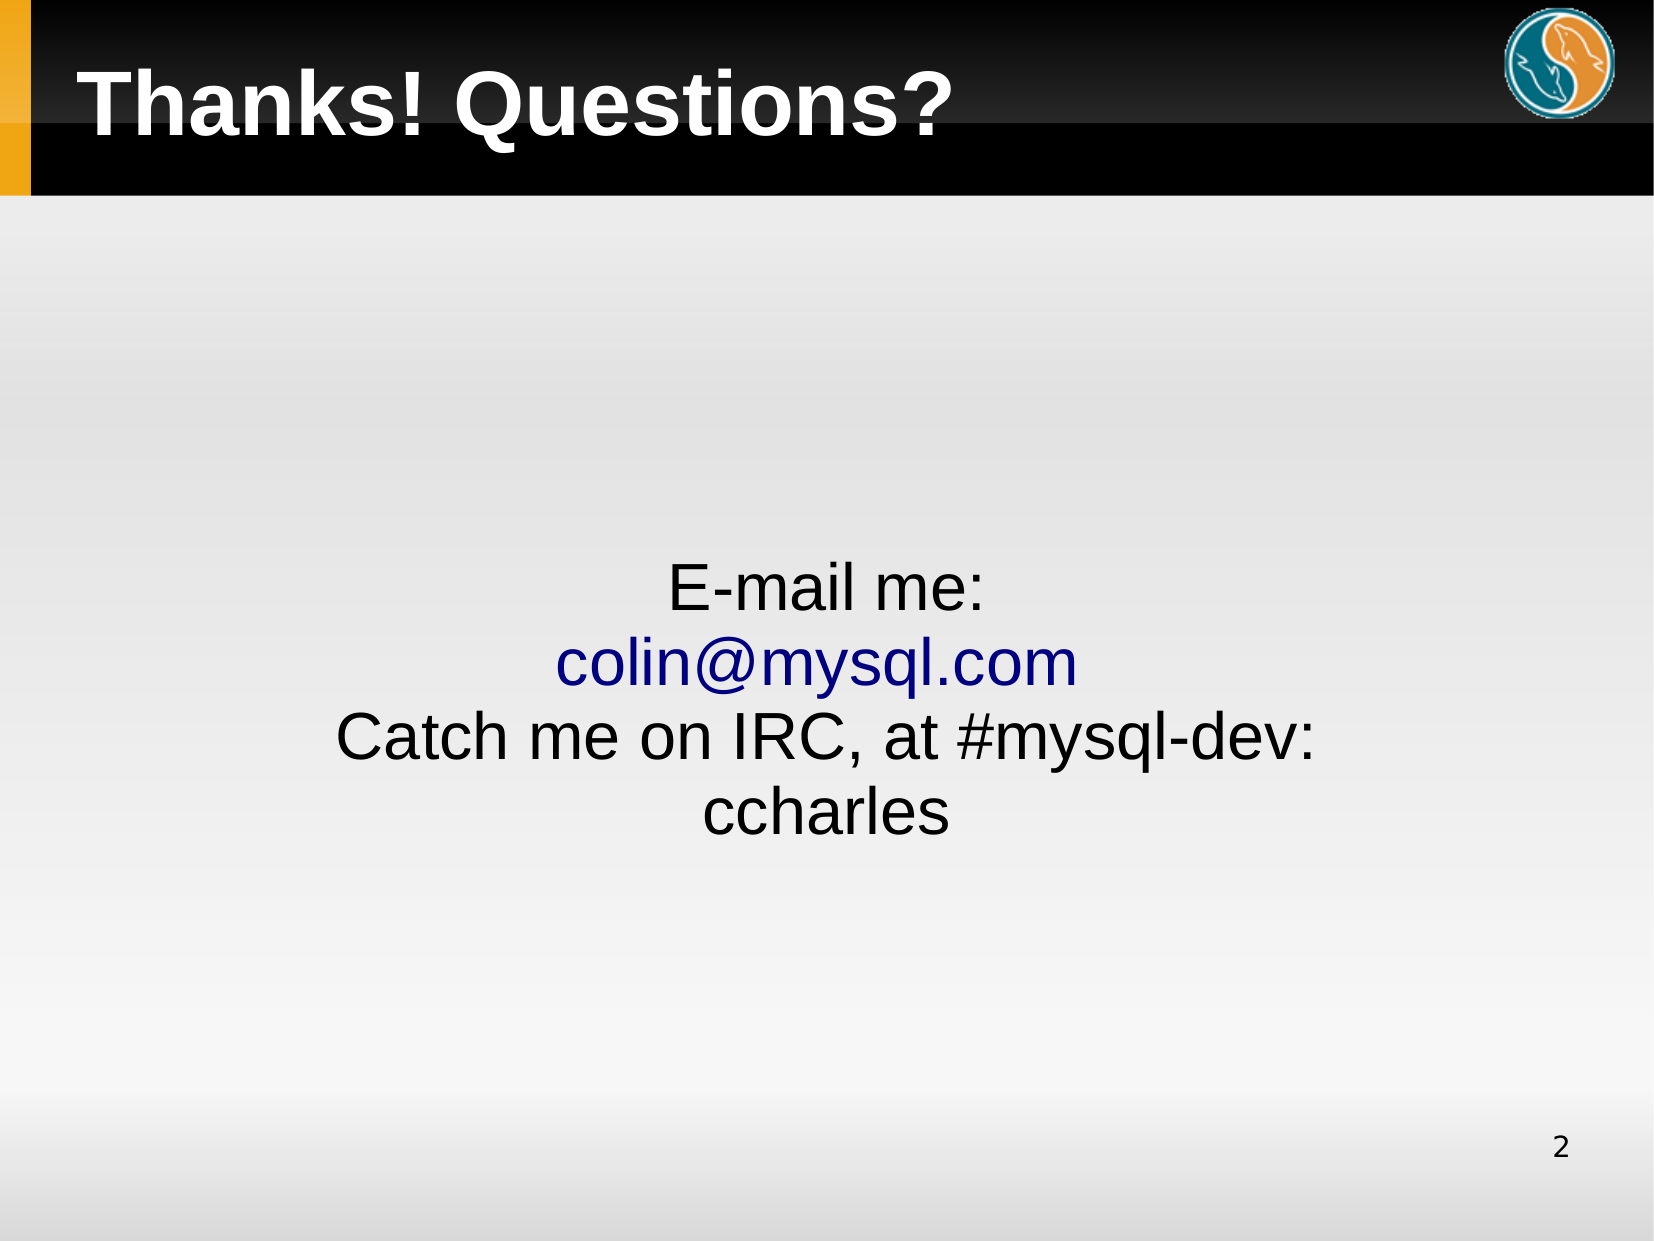

# Thanks! Questions?
E-mail me:
colin@mysql.com
Catch me on IRC, at #mysql-dev:
ccharles
2